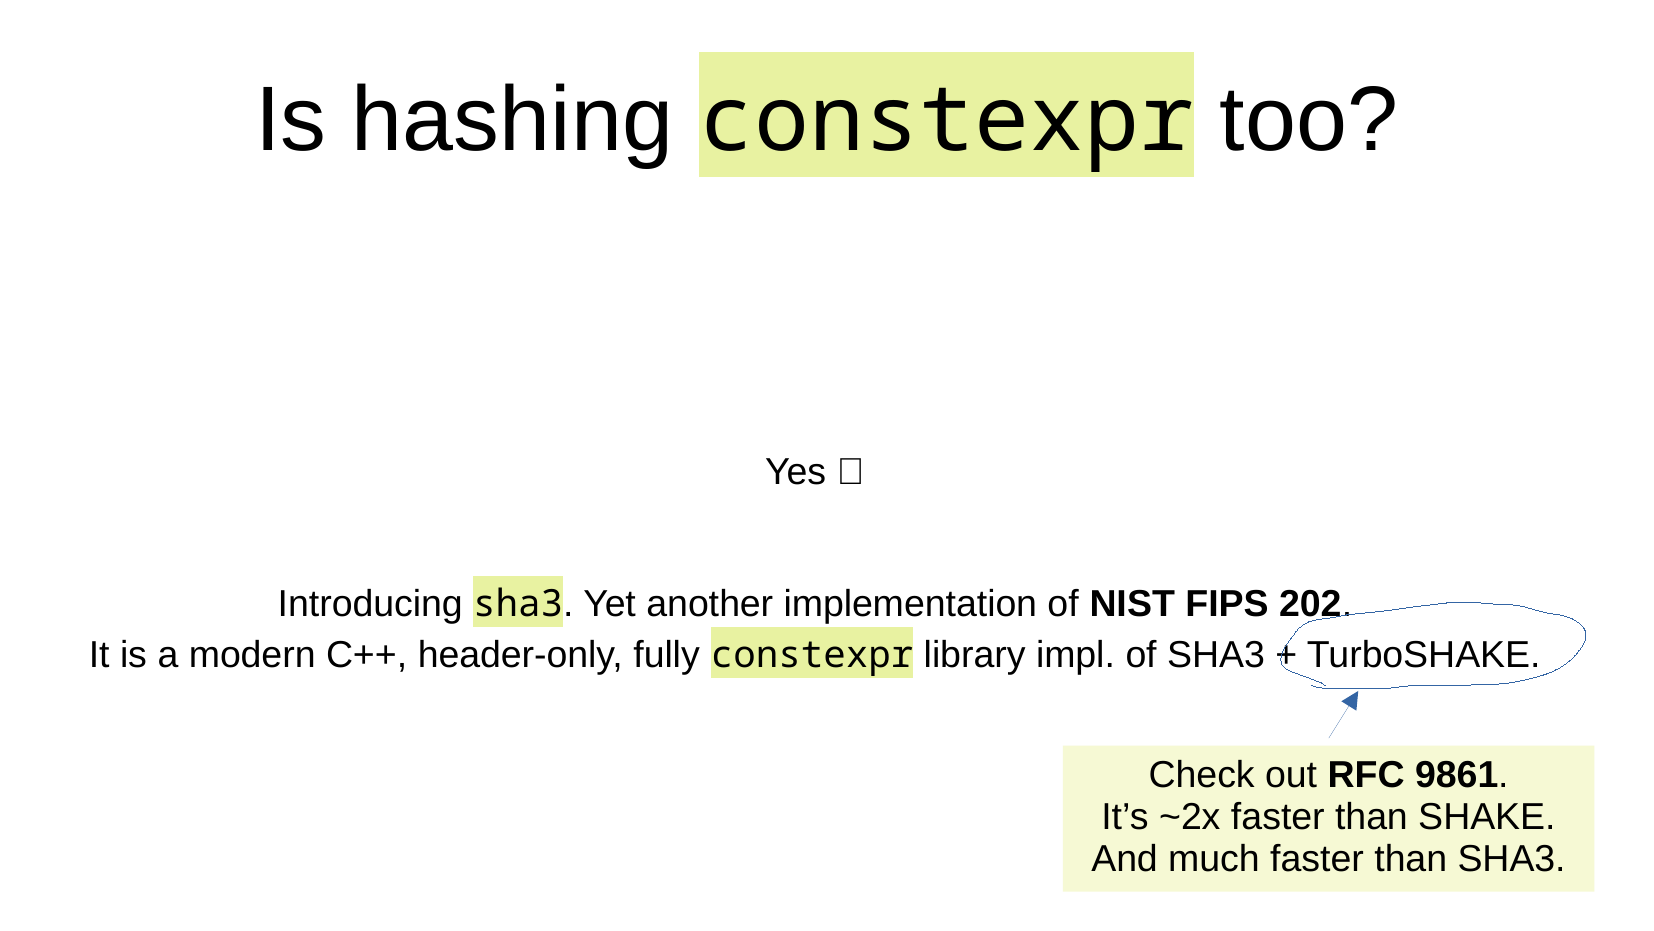

# Is hashing constexpr too?
Yes 🤩
Introducing sha3. Yet another implementation of NIST FIPS 202.
It is a modern C++, header-only, fully constexpr library impl. of SHA3 + TurboSHAKE.
Check out RFC 9861.
It’s ~2x faster than SHAKE. And much faster than SHA3.